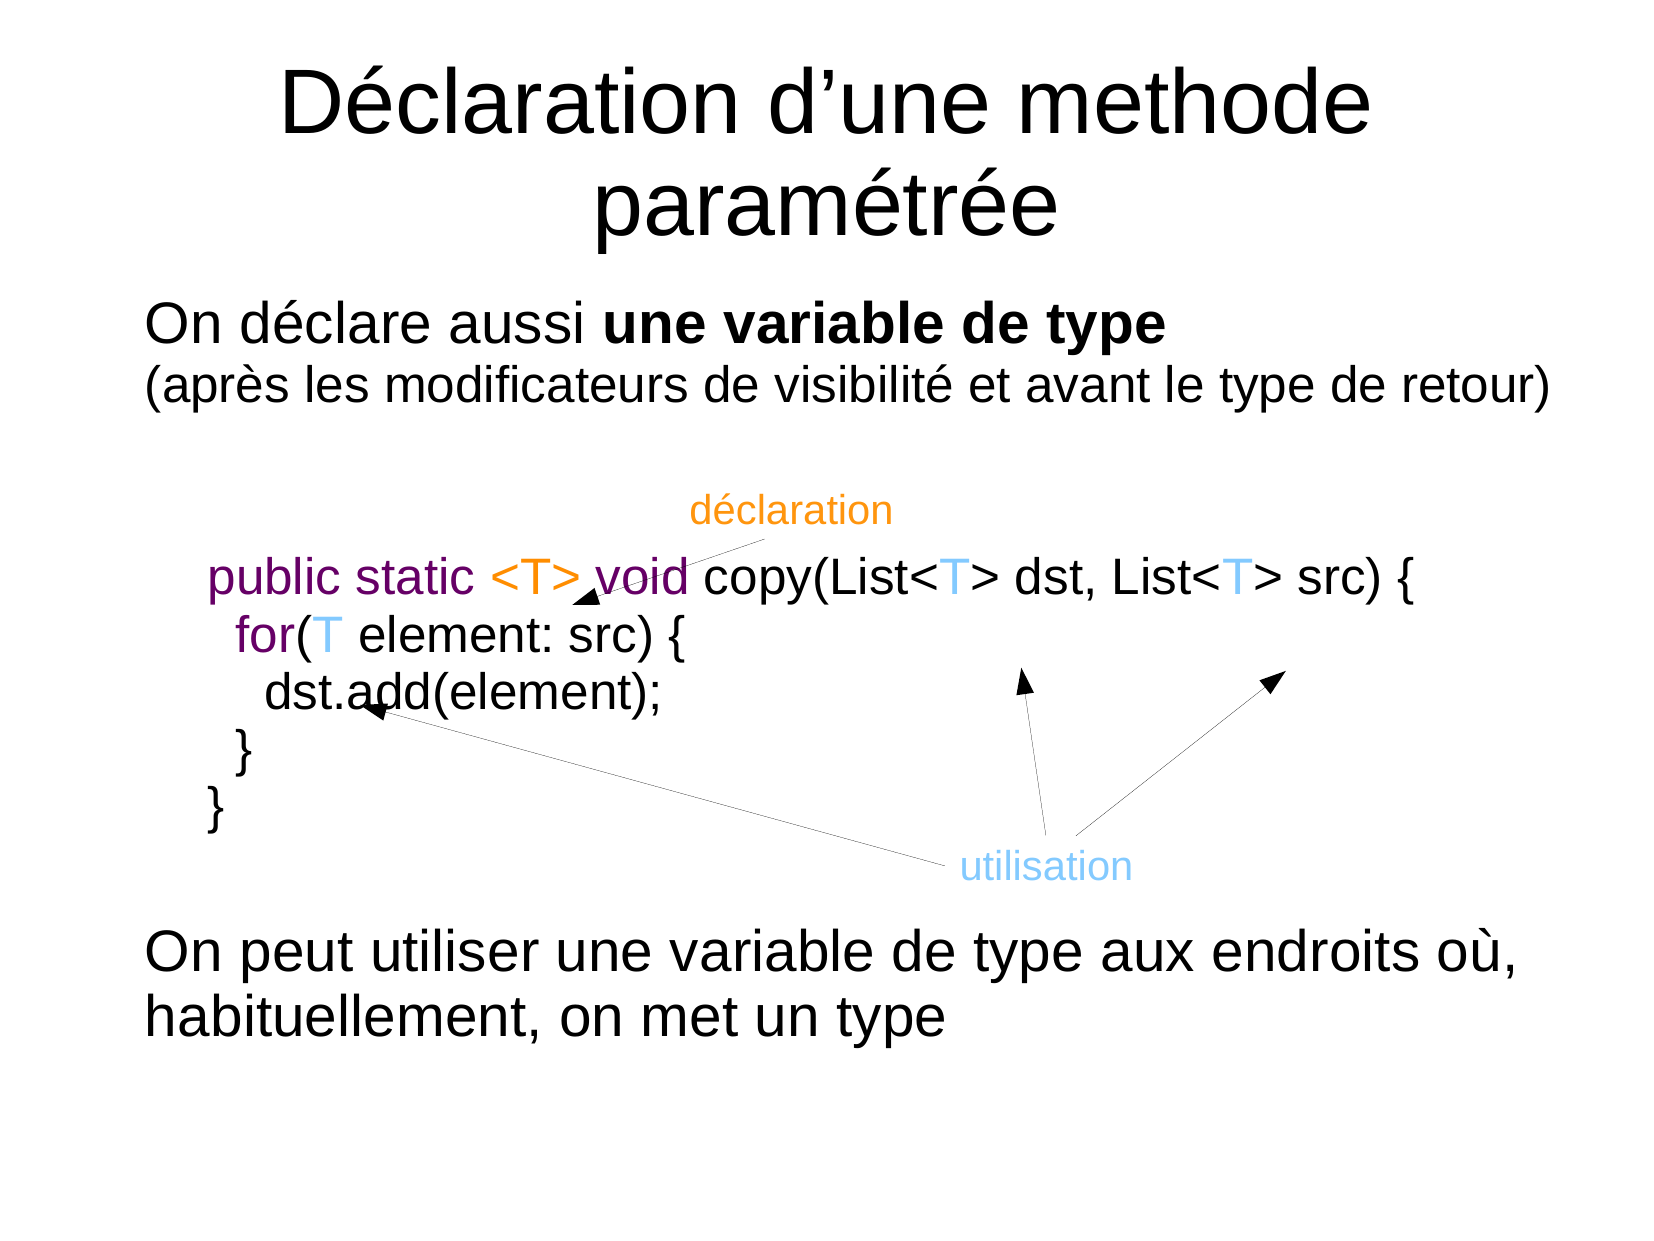

# Déclaration d’une methode paramétrée
On déclare aussi une variable de type
(après les modificateurs de visibilité et avant le type de retour)
public static <T> void copy(List<T> dst, List<T> src) {
 for(T element: src) {
 dst.add(element);
 }
}
On peut utiliser une variable de type aux endroits où, habituellement, on met un type
déclaration
utilisation